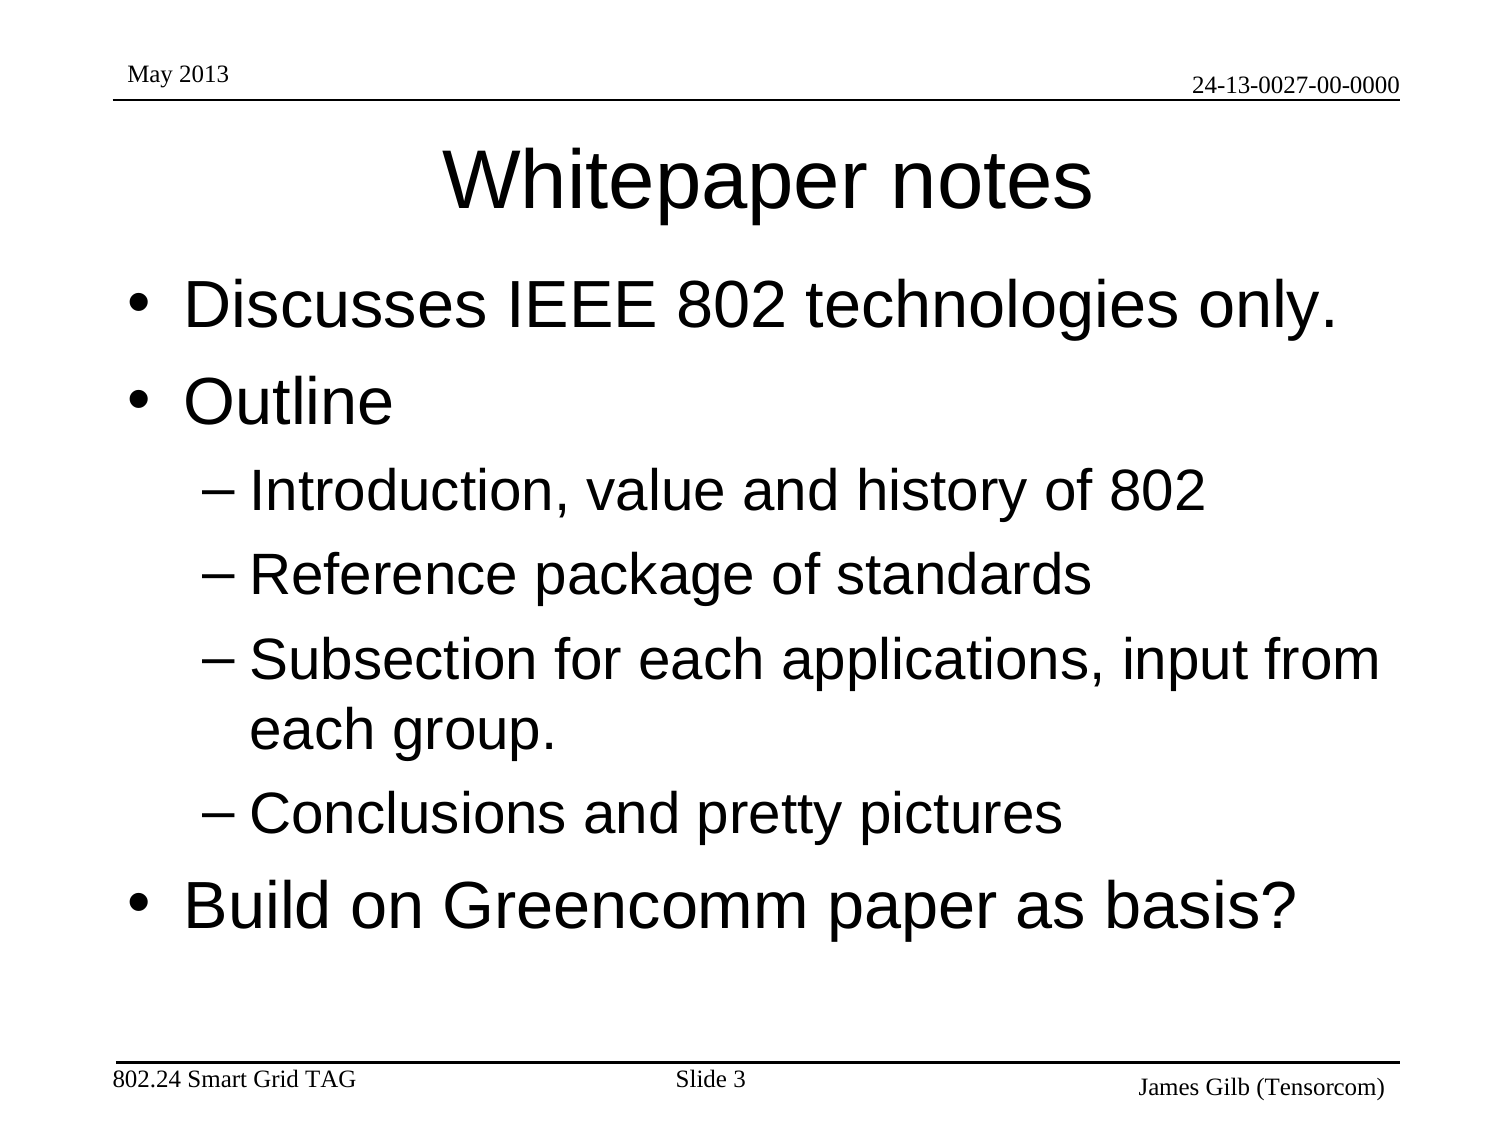

# Whitepaper notes
Discusses IEEE 802 technologies only.
Outline
Introduction, value and history of 802
Reference package of standards
Subsection for each applications, input from each group.
Conclusions and pretty pictures
Build on Greencomm paper as basis?
3